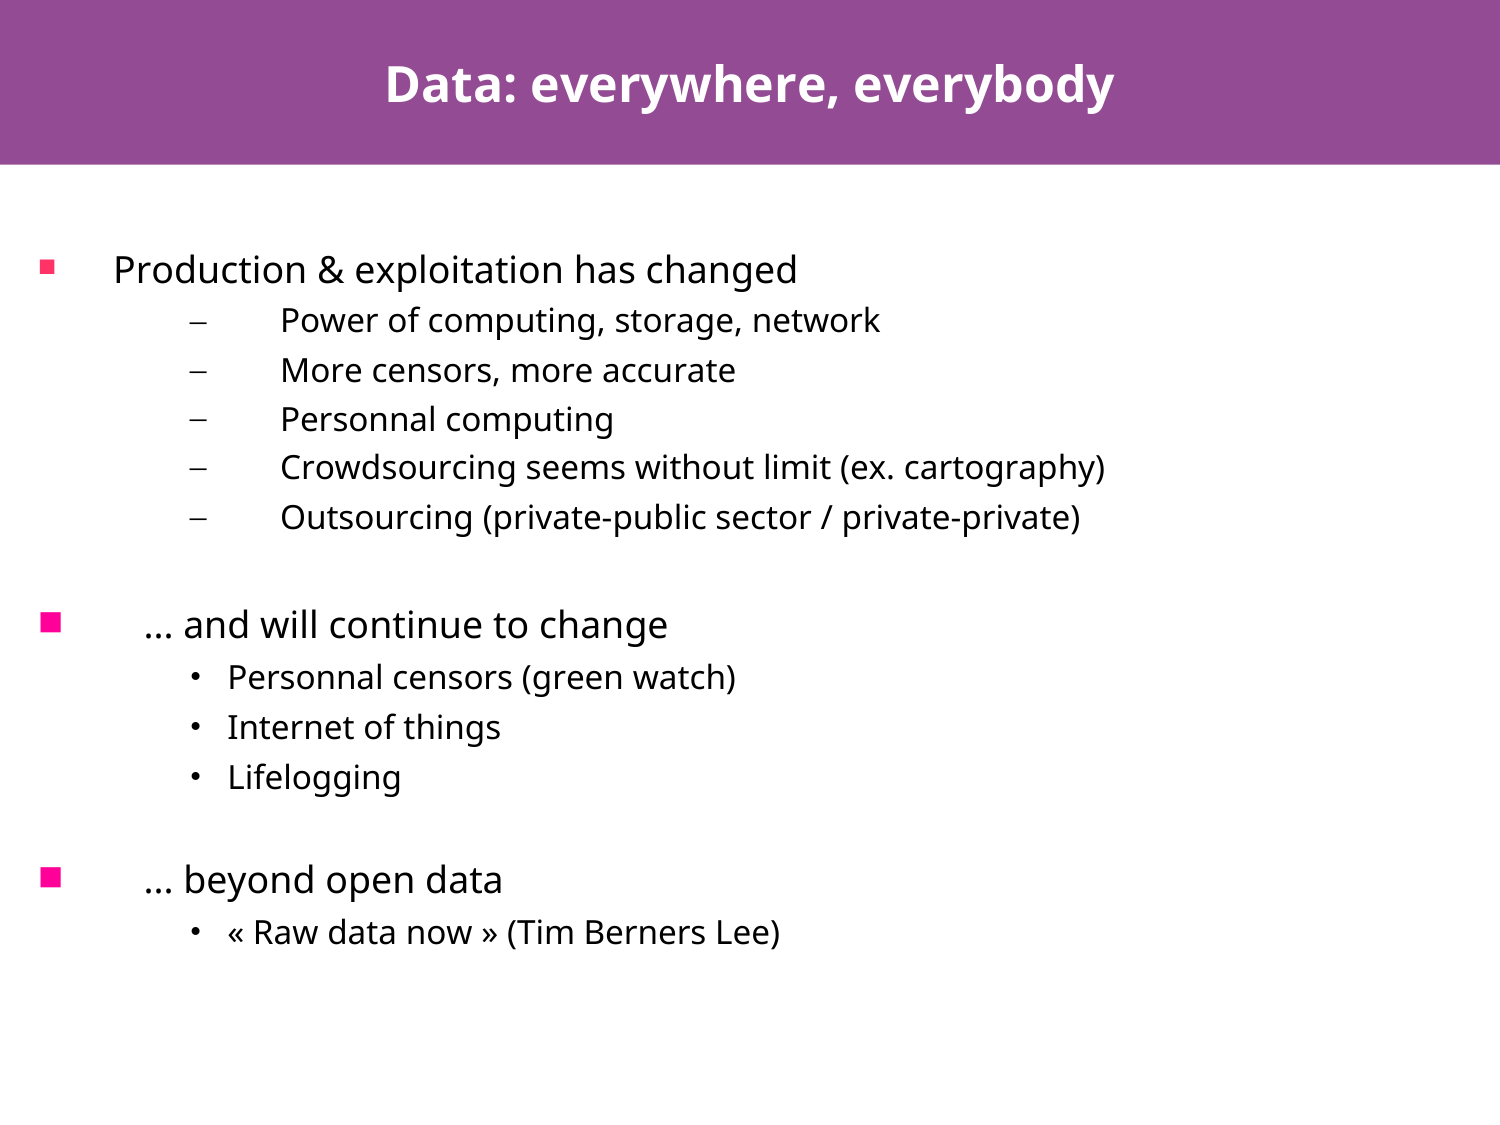

Data: everywhere, everybody
 Production & exploitation has changed
Power of computing, storage, network
More censors, more accurate
Personnal computing
Crowdsourcing seems without limit (ex. cartography)
Outsourcing (private-public sector / private-private)
... and will continue to change
Personnal censors (green watch)
Internet of things
Lifelogging
... beyond open data
« Raw data now » (Tim Berners Lee)